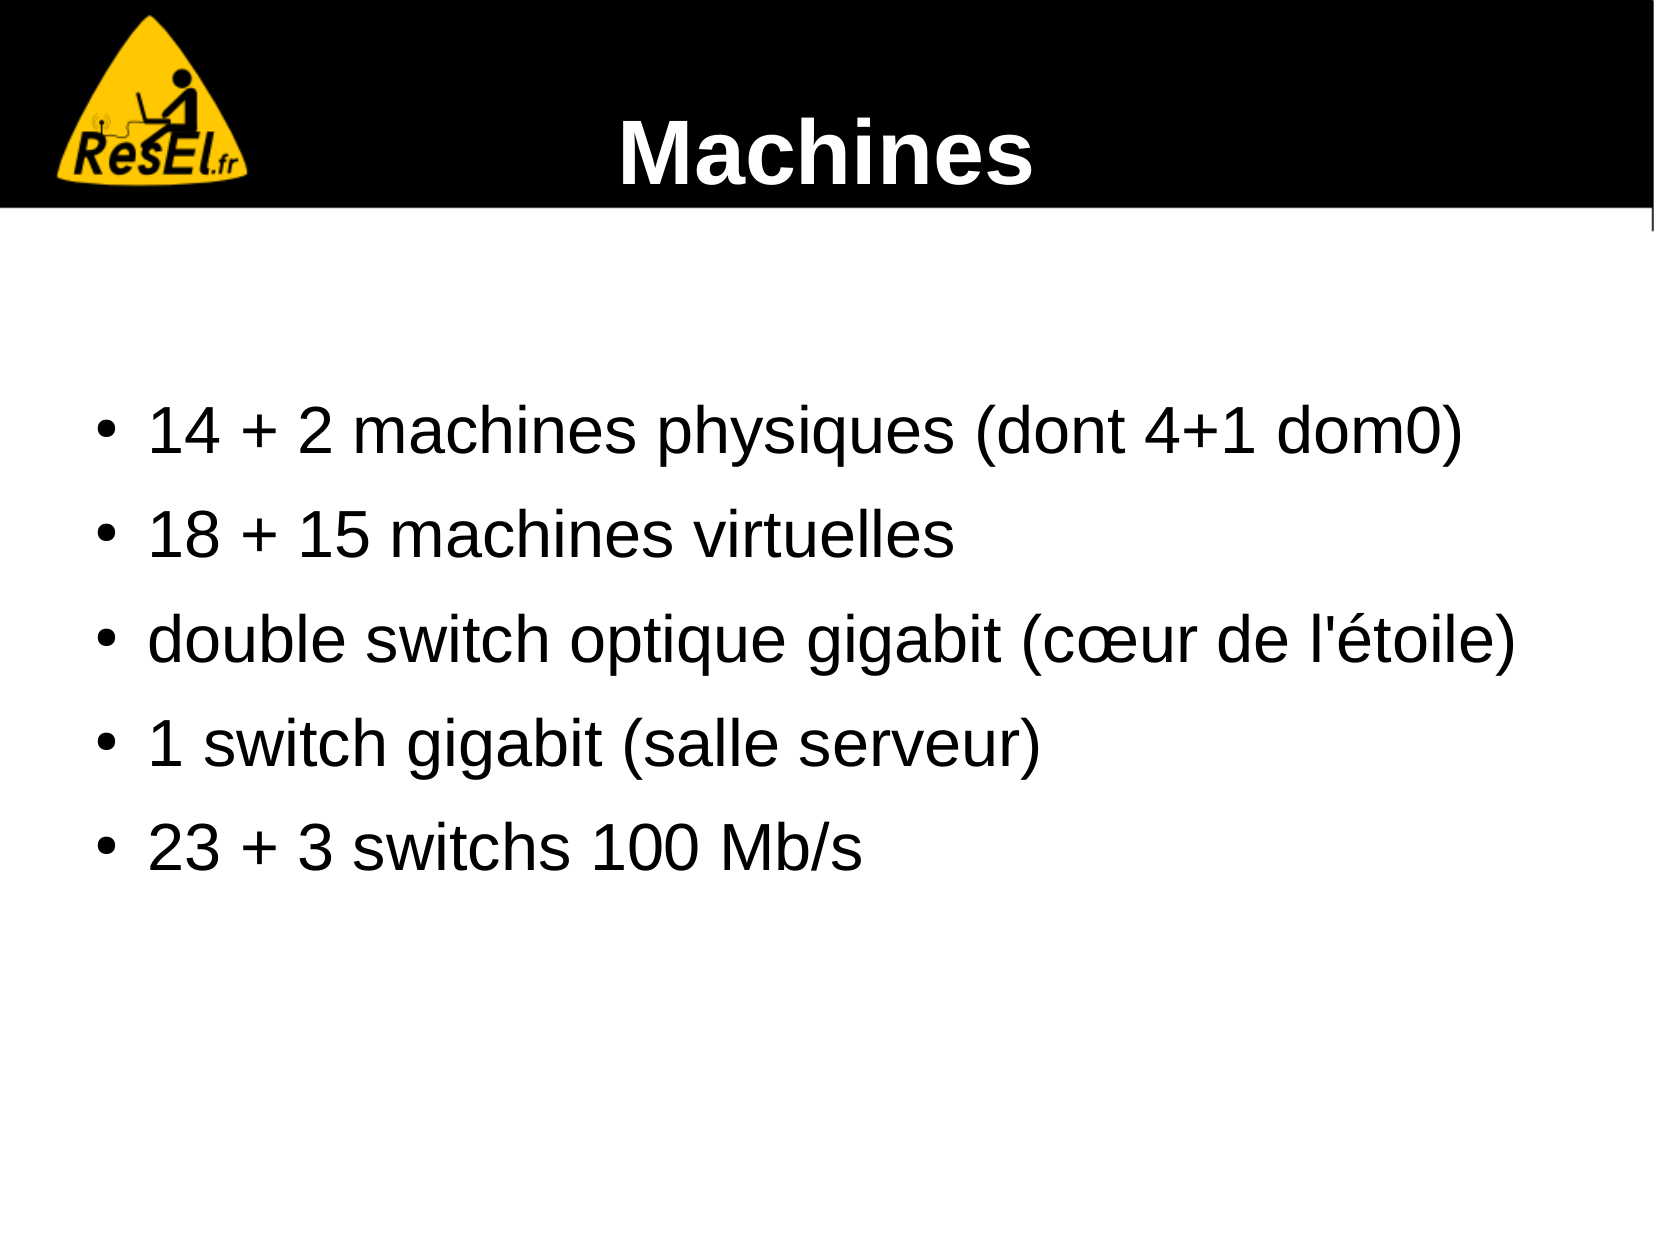

# Machines
14 + 2 machines physiques (dont 4+1 dom0)
18 + 15 machines virtuelles
double switch optique gigabit (cœur de l'étoile)
1 switch gigabit (salle serveur)
23 + 3 switchs 100 Mb/s